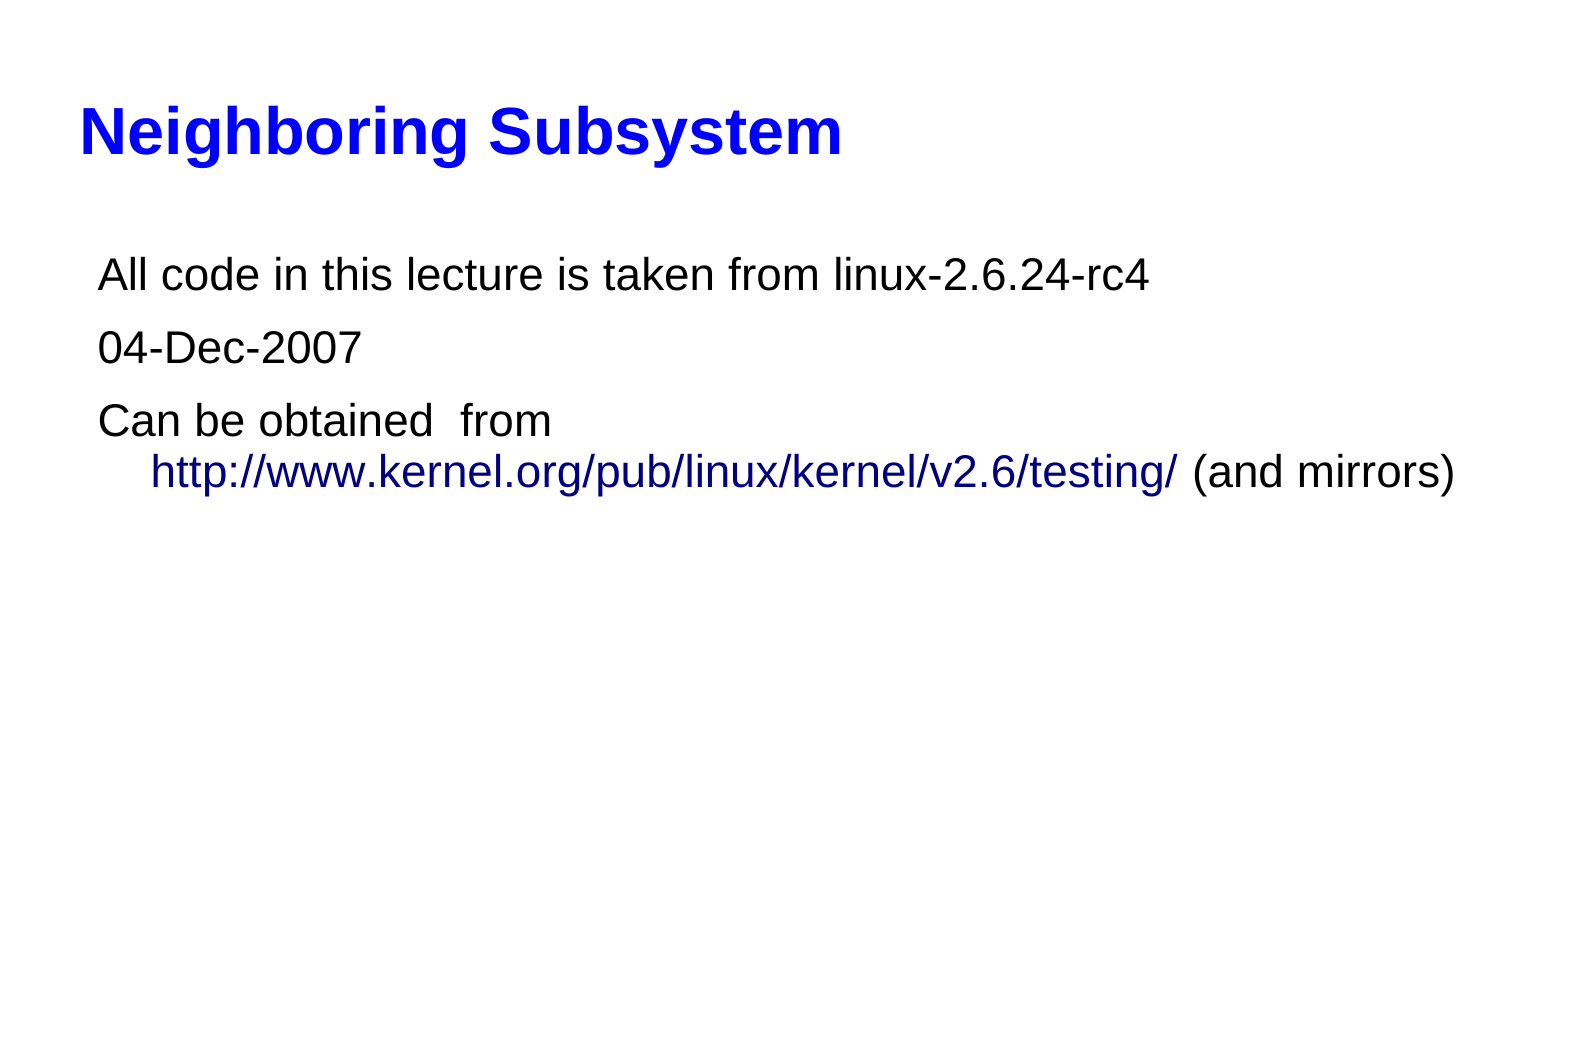

# Neighboring Subsystem
All code in this lecture is taken from linux-2.6.24-rc4
04-Dec-2007
Can be obtained from http://www.kernel.org/pub/linux/kernel/v2.6/testing/ (and mirrors)